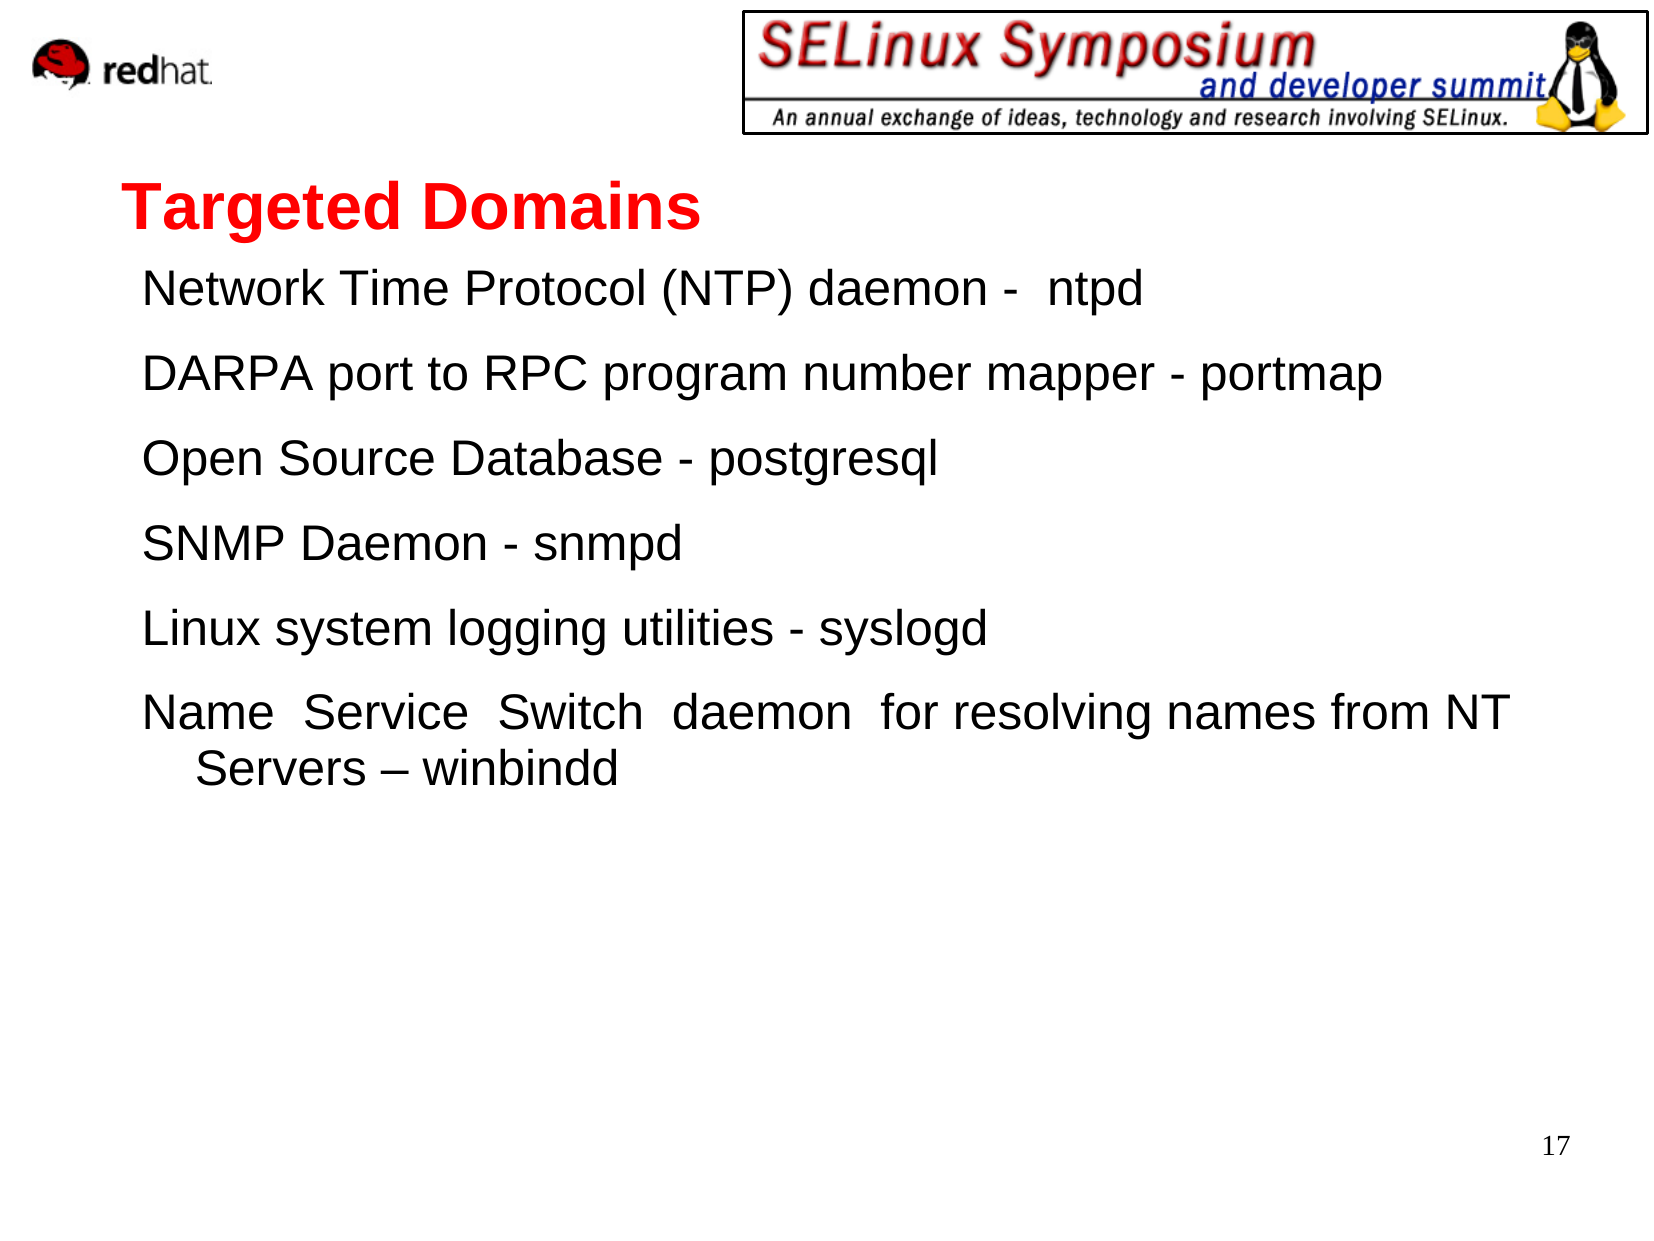

# Targeted Domains
Network Time Protocol (NTP) daemon - ntpd
DARPA port to RPC program number mapper - portmap
Open Source Database - postgresql
SNMP Daemon - snmpd
Linux system logging utilities - syslogd
Name Service Switch daemon for resolving names from NT Servers – winbindd